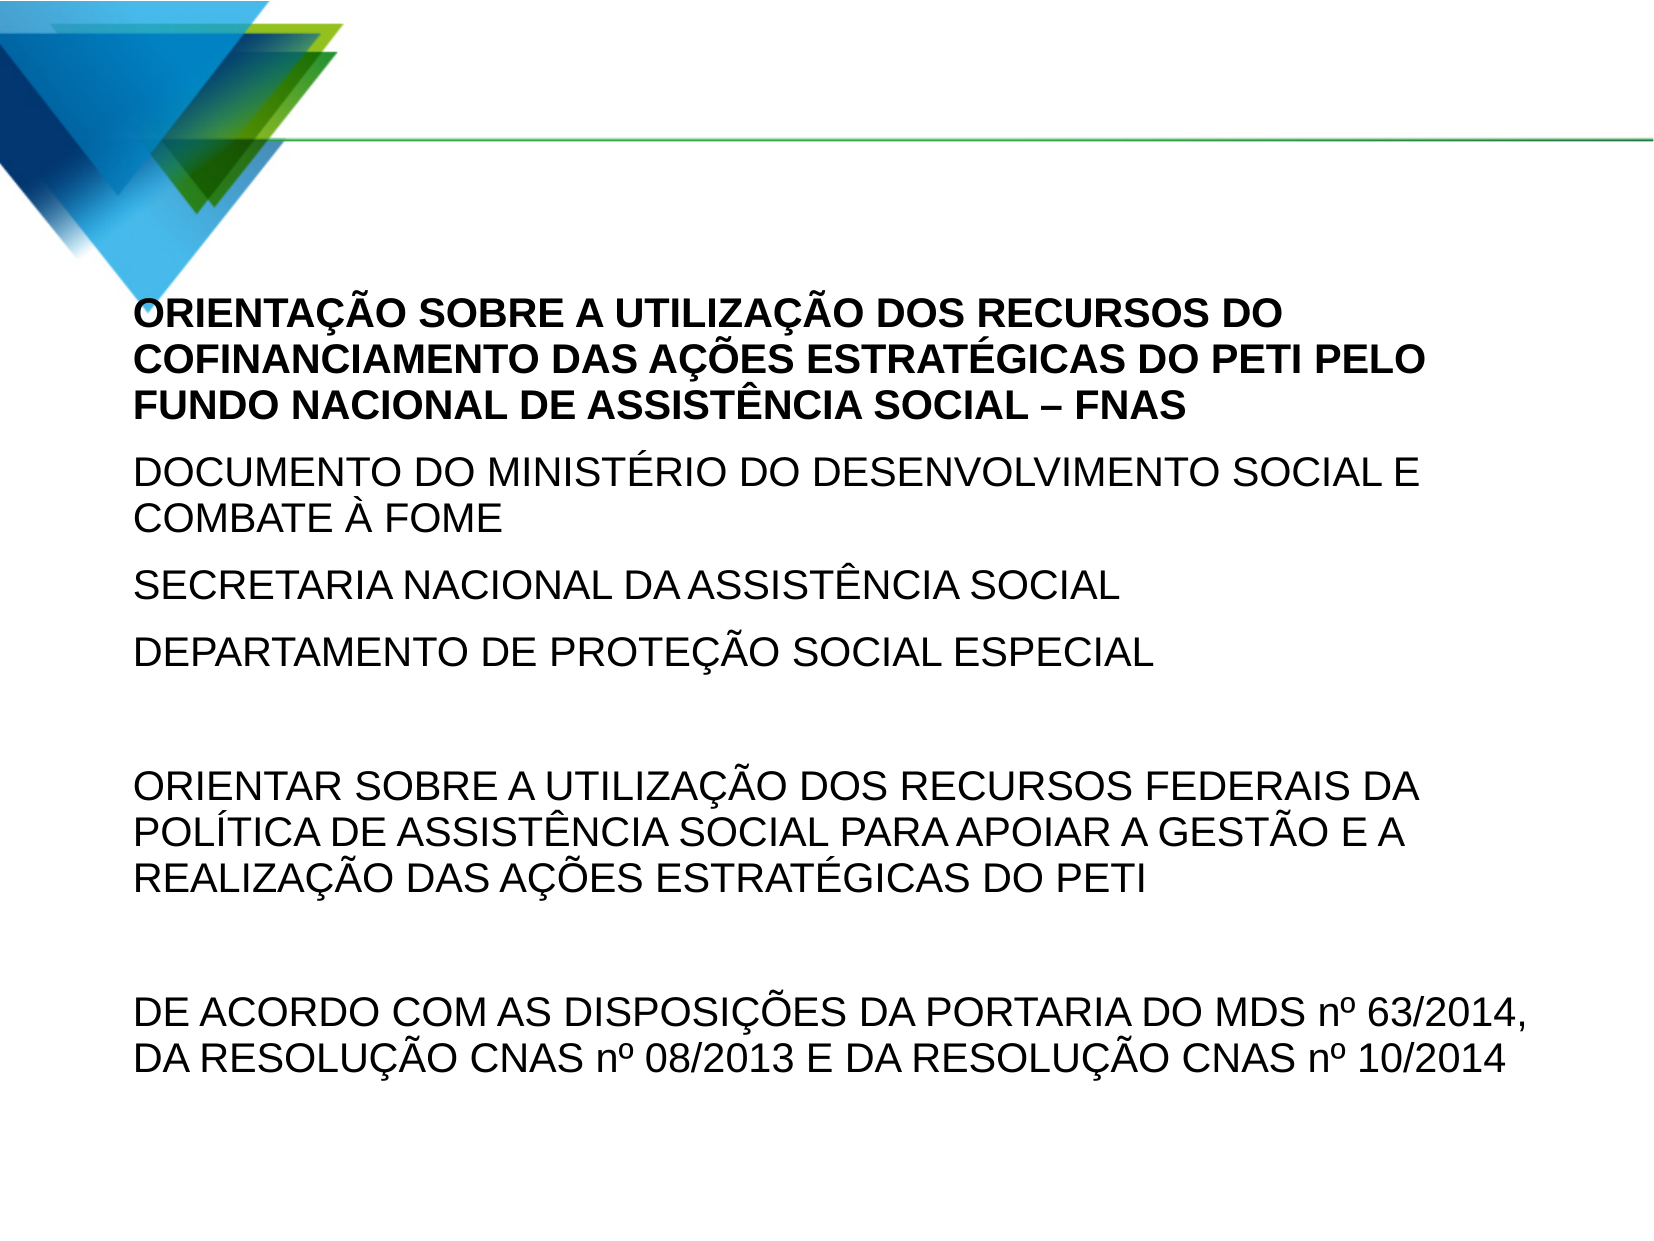

# ORIENTAÇÃO SOBRE A UTILIZAÇÃO DOS RECURSOS DO COFINANCIAMENTO DAS AÇÕES ESTRATÉGICAS DO PETI PELO FUNDO NACIONAL DE ASSISTÊNCIA SOCIAL – FNAS
DOCUMENTO DO MINISTÉRIO DO DESENVOLVIMENTO SOCIAL E COMBATE À FOME
SECRETARIA NACIONAL DA ASSISTÊNCIA SOCIAL
DEPARTAMENTO DE PROTEÇÃO SOCIAL ESPECIAL
ORIENTAR SOBRE A UTILIZAÇÃO DOS RECURSOS FEDERAIS DA POLÍTICA DE ASSISTÊNCIA SOCIAL PARA APOIAR A GESTÃO E A REALIZAÇÃO DAS AÇÕES ESTRATÉGICAS DO PETI
DE ACORDO COM AS DISPOSIÇÕES DA PORTARIA DO MDS nº 63/2014, DA RESOLUÇÃO CNAS nº 08/2013 E DA RESOLUÇÃO CNAS nº 10/2014